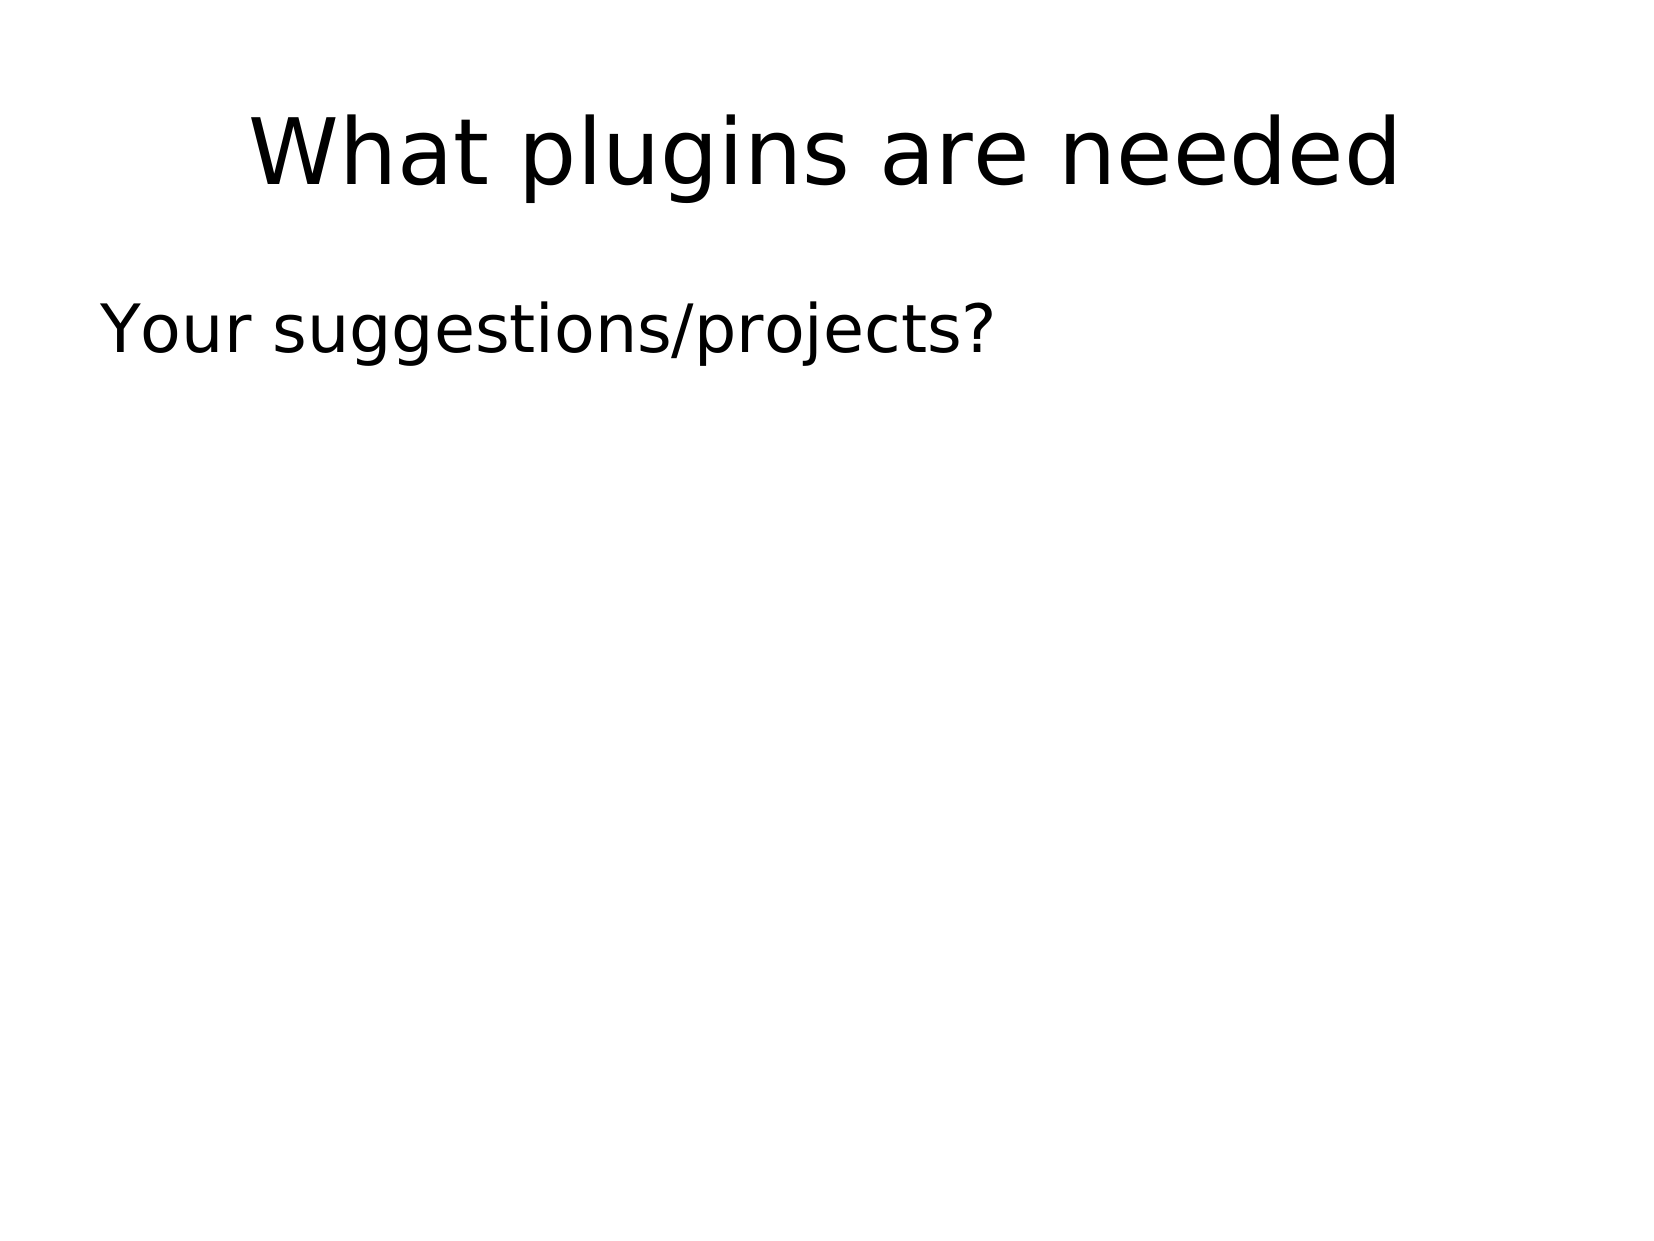

# What plugins are needed
Your suggestions/projects?